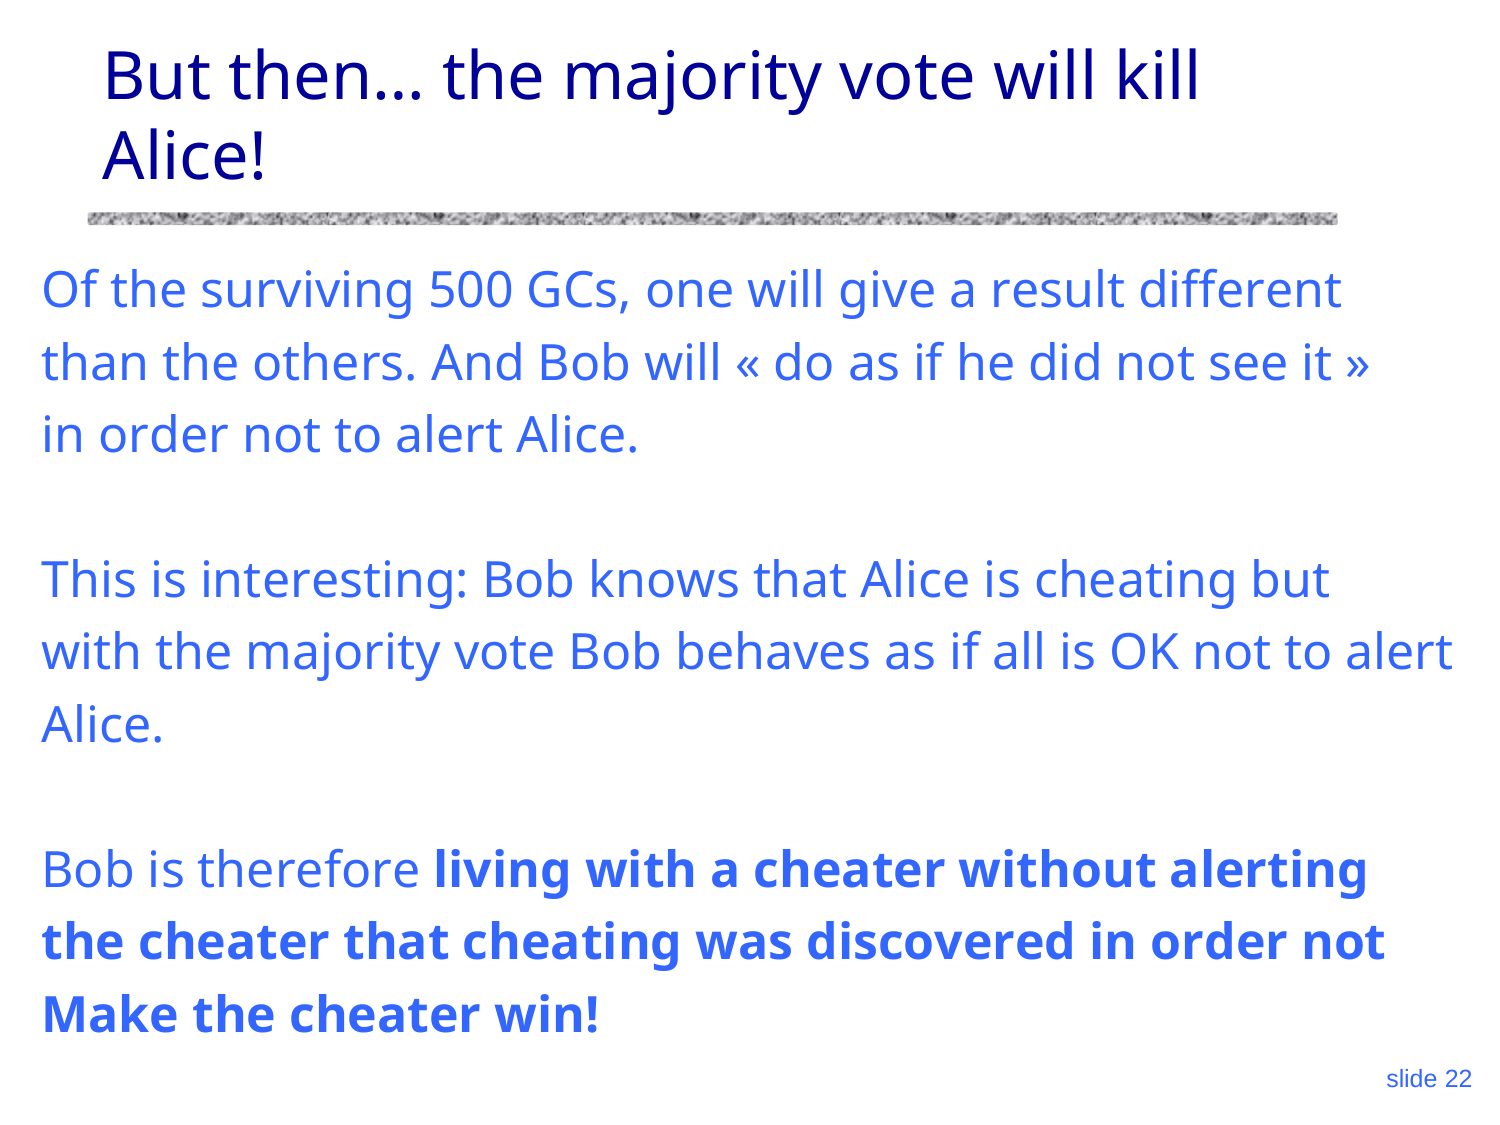

# But then… the majority vote will kill Alice!
Of the surviving 500 GCs, one will give a result different
than the others. And Bob will « do as if he did not see it »
in order not to alert Alice.
This is interesting: Bob knows that Alice is cheating but
with the majority vote Bob behaves as if all is OK not to alert
Alice.
Bob is therefore living with a cheater without alerting
the cheater that cheating was discovered in order not
Make the cheater win!
slide